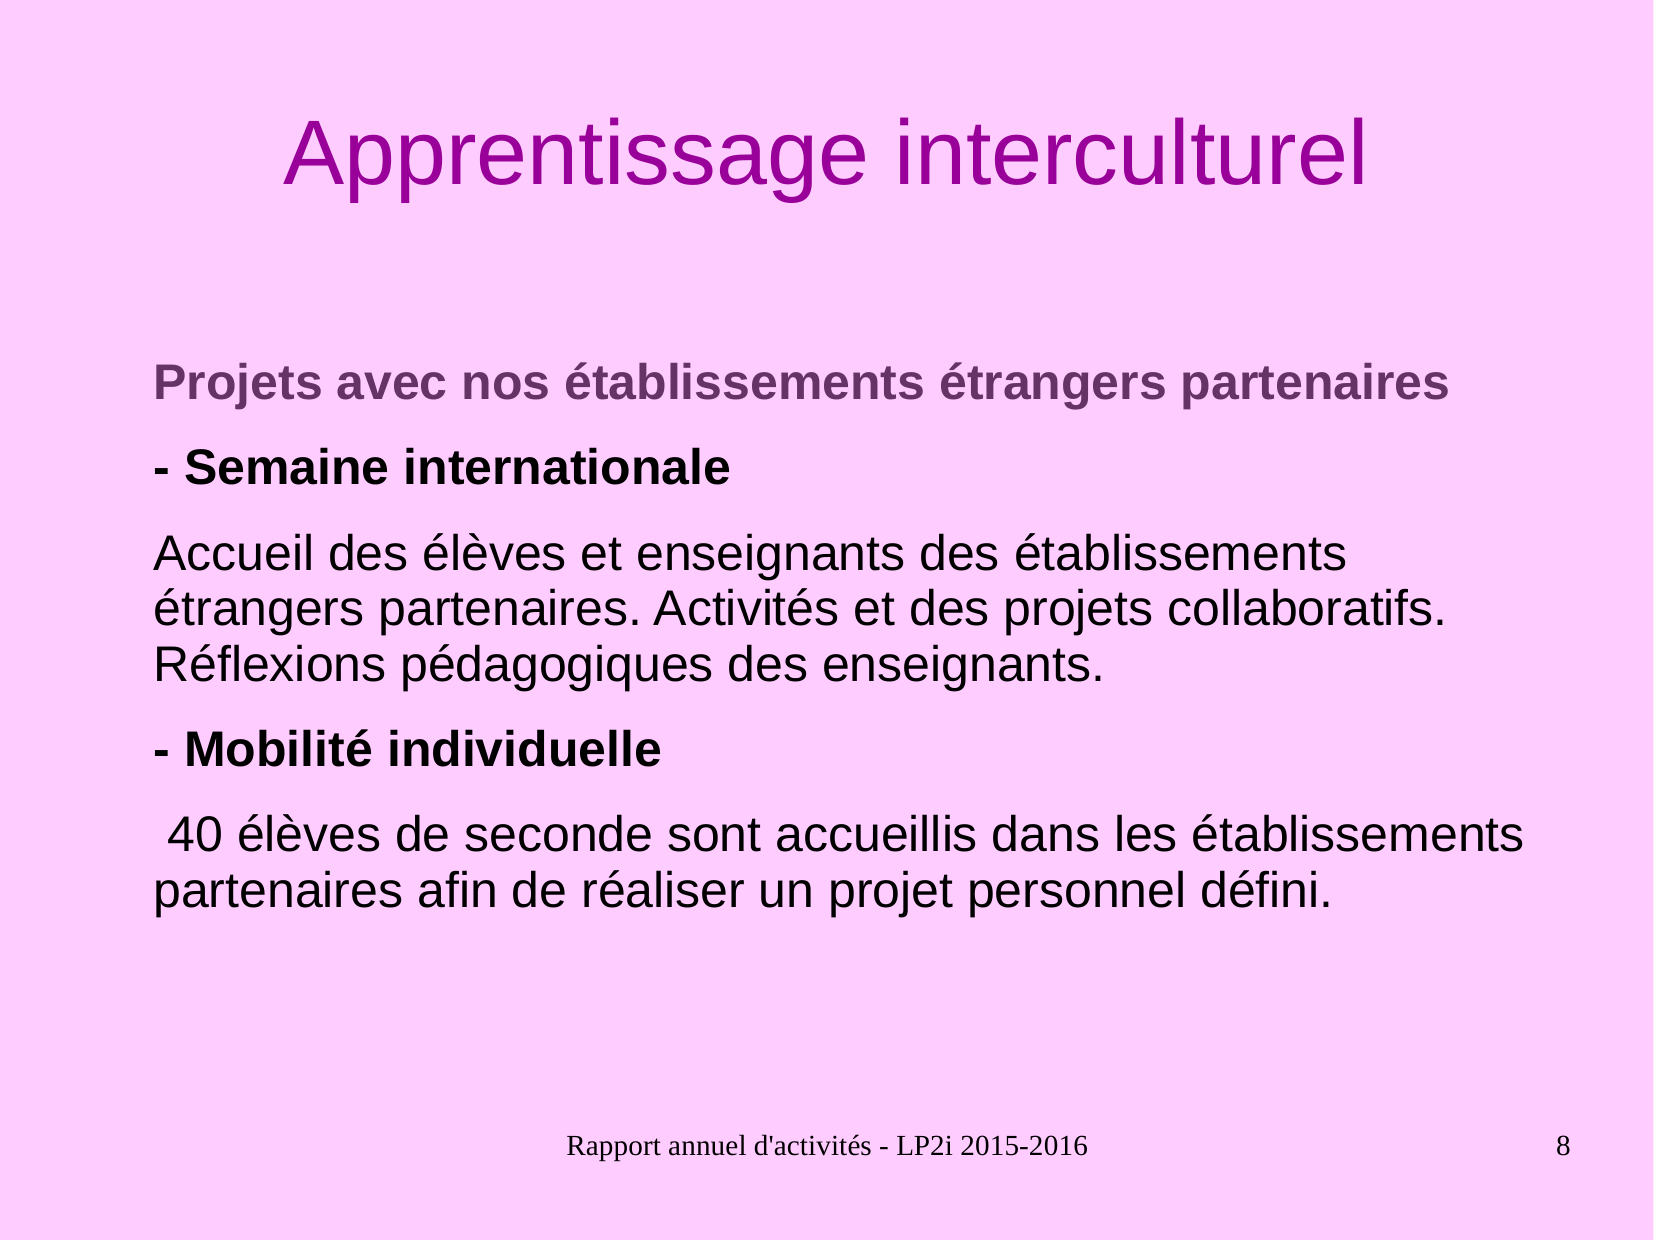

# Apprentissage interculturel
Projets avec nos établissements étrangers partenaires
- Semaine internationale
Accueil des élèves et enseignants des établissements étrangers partenaires. Activités et des projets collaboratifs. Réflexions pédagogiques des enseignants.
- Mobilité individuelle
 40 élèves de seconde sont accueillis dans les établissements partenaires afin de réaliser un projet personnel défini.
Rapport annuel d'activités - LP2i 2015-2016
8